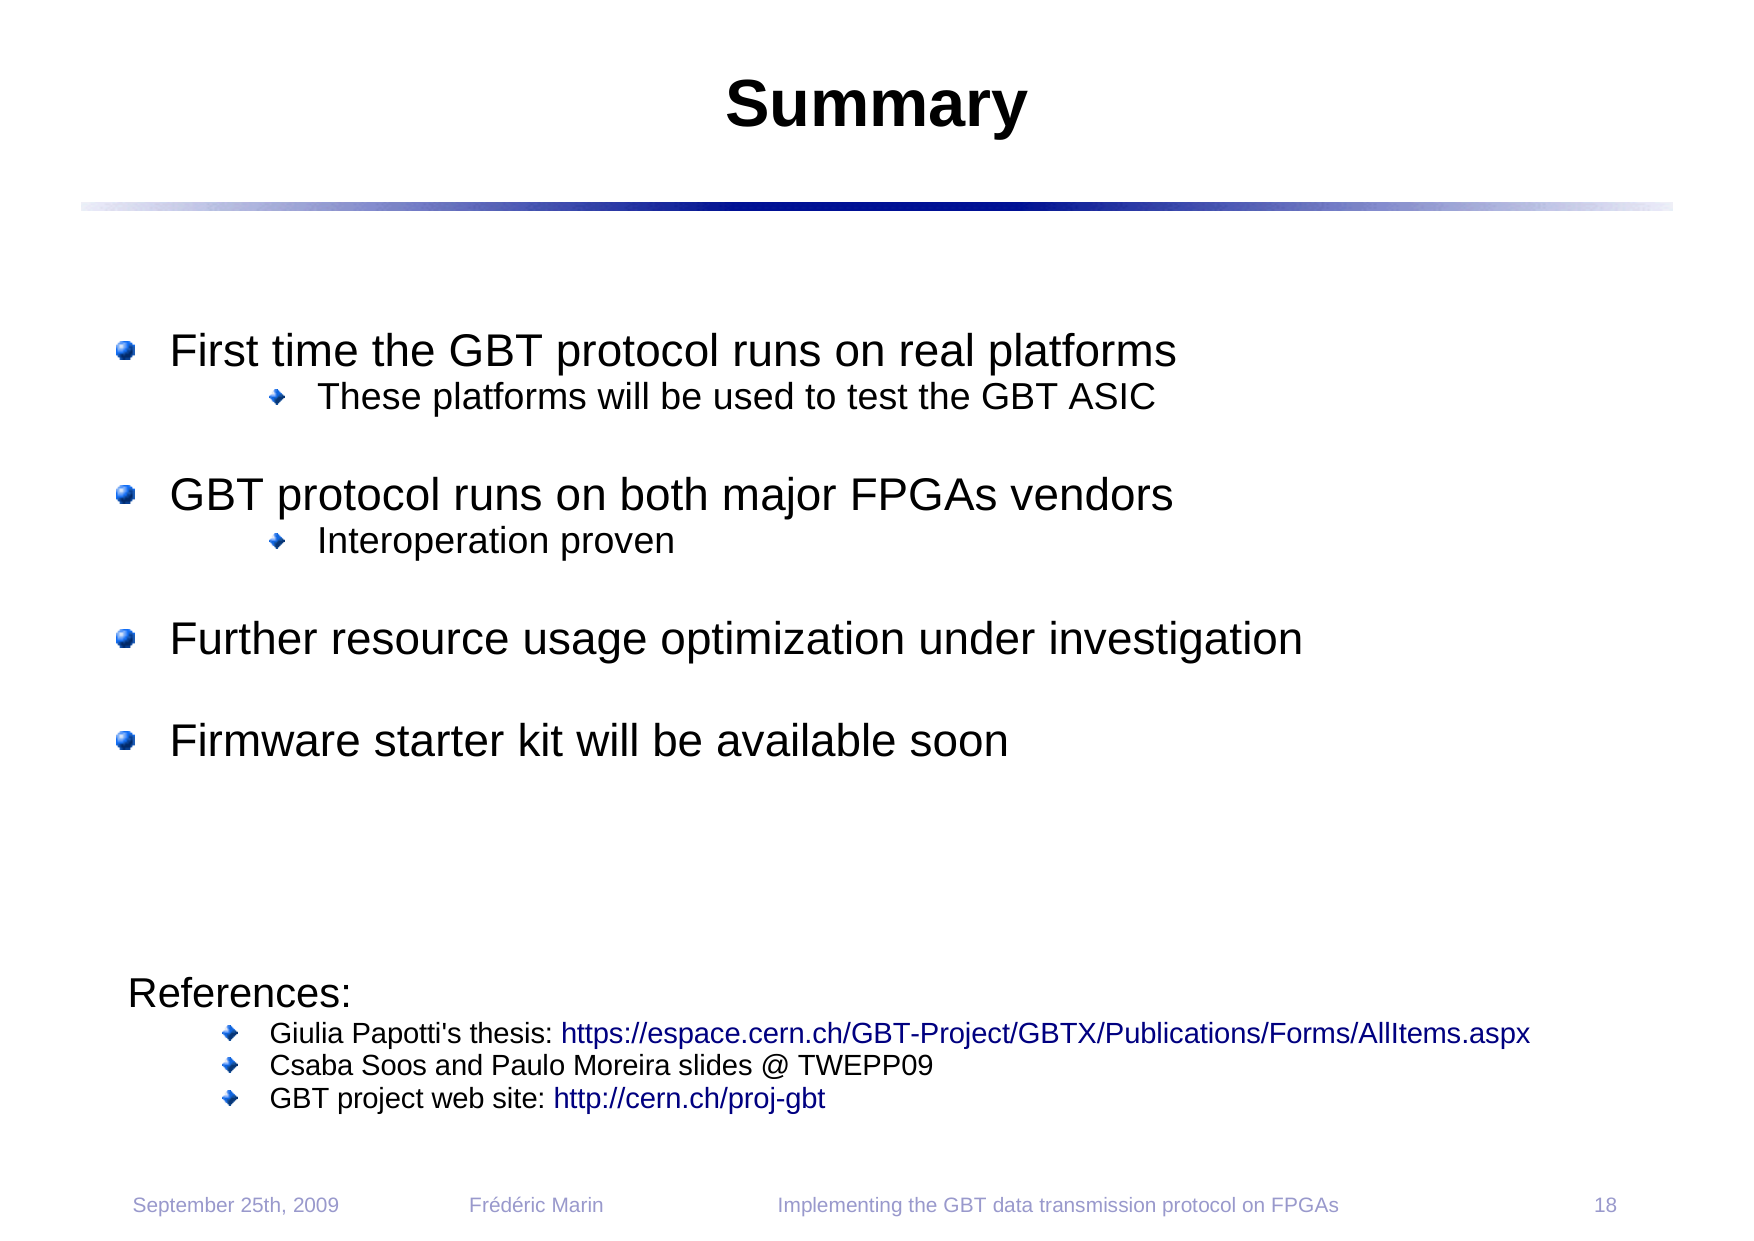

# Summary
First time the GBT protocol runs on real platforms
These platforms will be used to test the GBT ASIC
GBT protocol runs on both major FPGAs vendors
Interoperation proven
Further resource usage optimization under investigation
Firmware starter kit will be available soon
References:
Giulia Papotti's thesis: https://espace.cern.ch/GBT-Project/GBTX/Publications/Forms/AllItems.aspx
Csaba Soos and Paulo Moreira slides @ TWEPP09
GBT project web site: http://cern.ch/proj-gbt